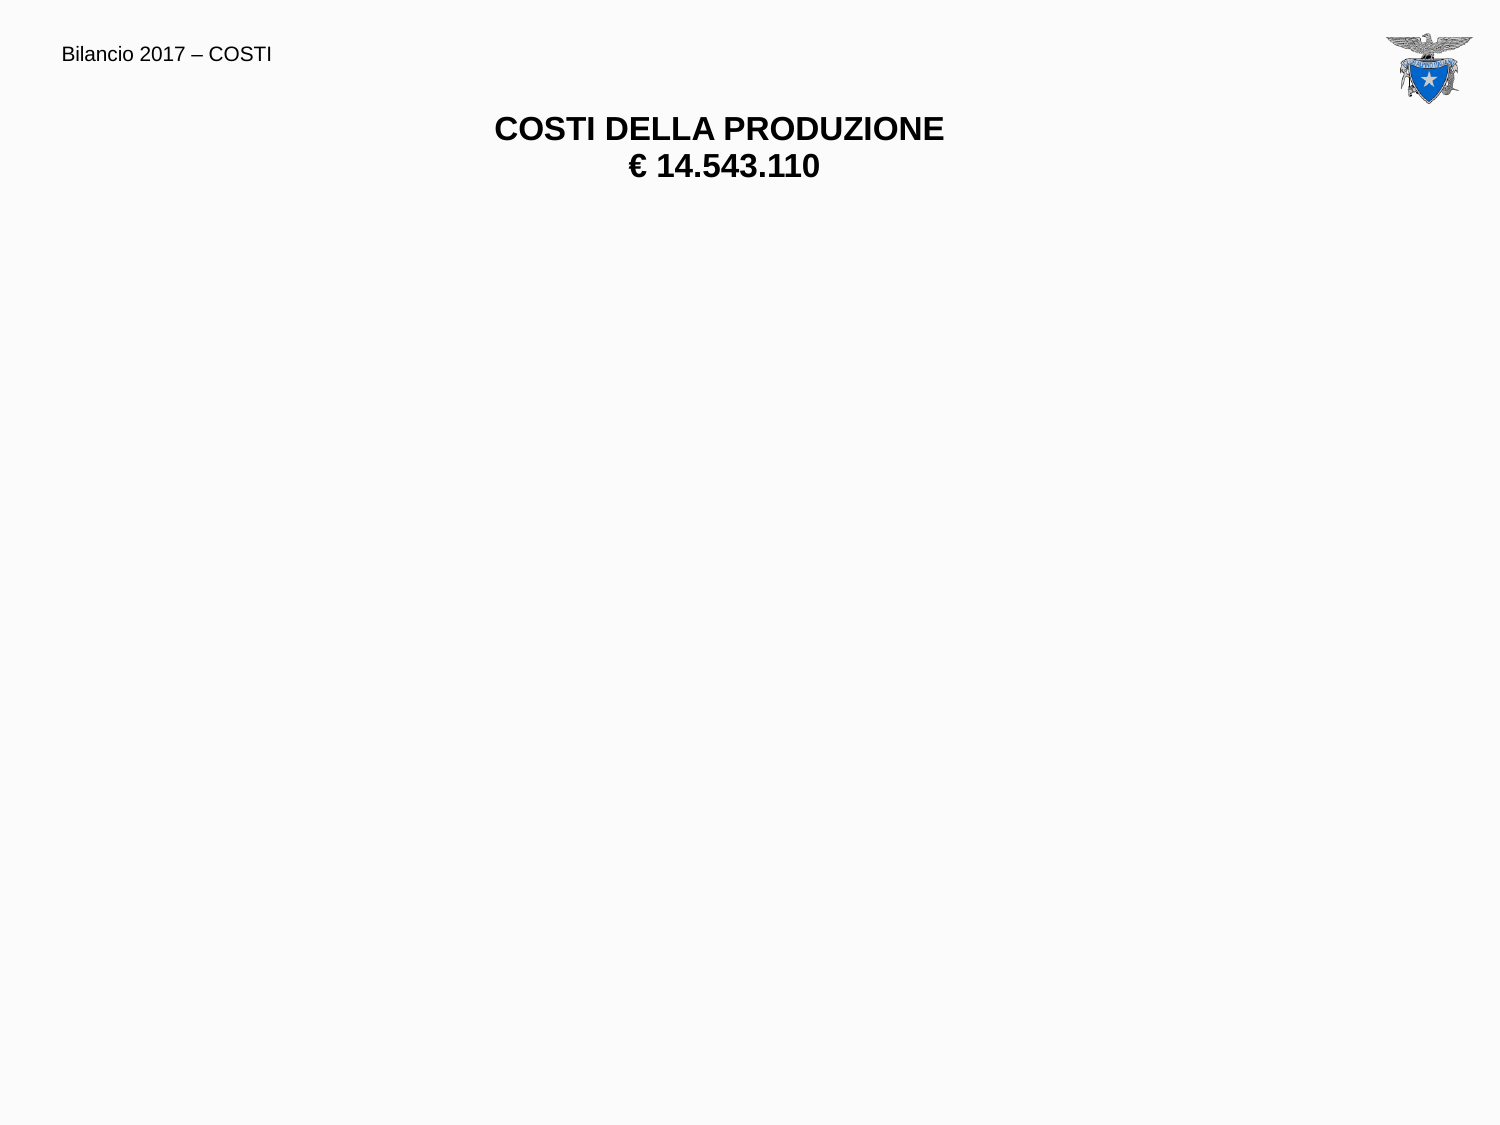

Bilancio 2017 – COSTI
COSTI DELLA PRODUZIONE
€ 14.543.110